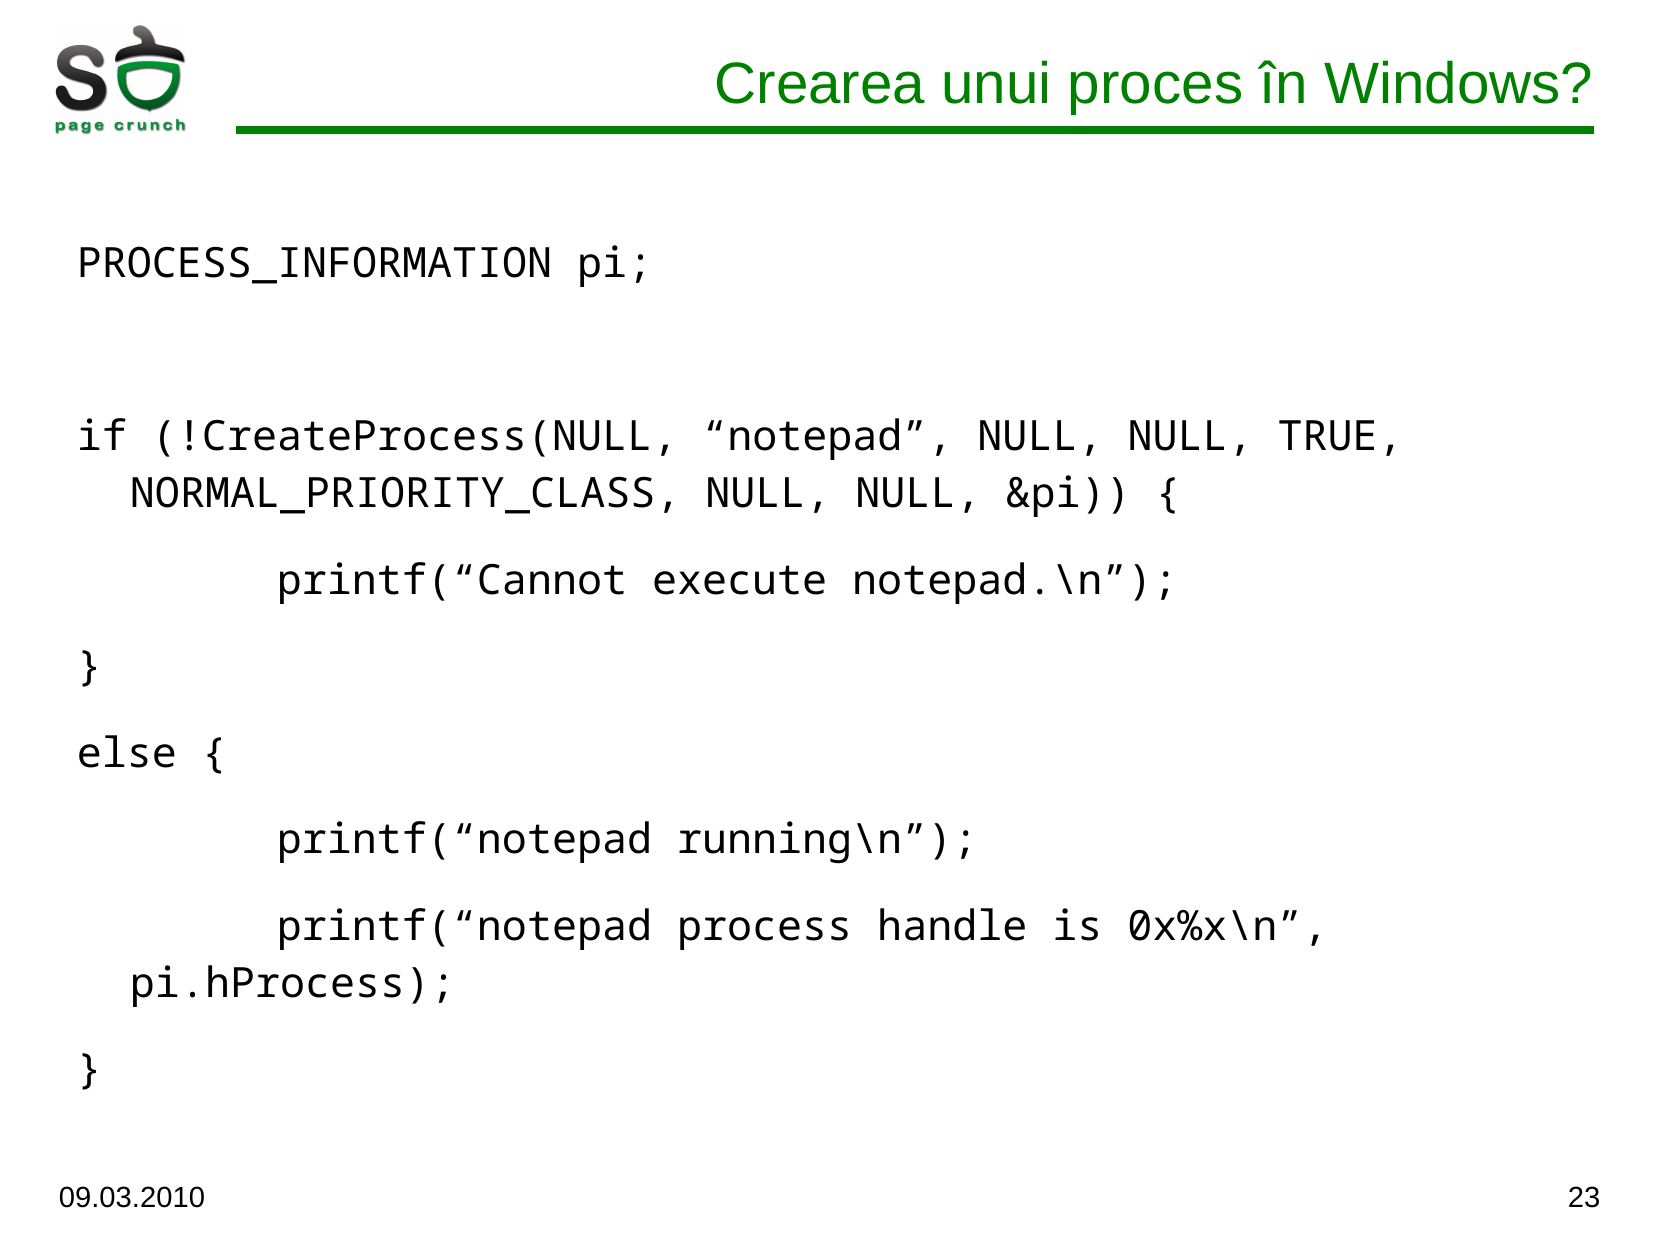

# Crearea unui proces în Windows?
PROCESS_INFORMATION pi;
if (!CreateProcess(NULL, “notepad”, NULL, NULL, TRUE, NORMAL_PRIORITY_CLASS, NULL, NULL, &pi)) {
 printf(“Cannot execute notepad.\n”);
}
else {
 printf(“notepad running\n”);
 printf(“notepad process handle is 0x%x\n”, pi.hProcess);
}
09.03.2010
23